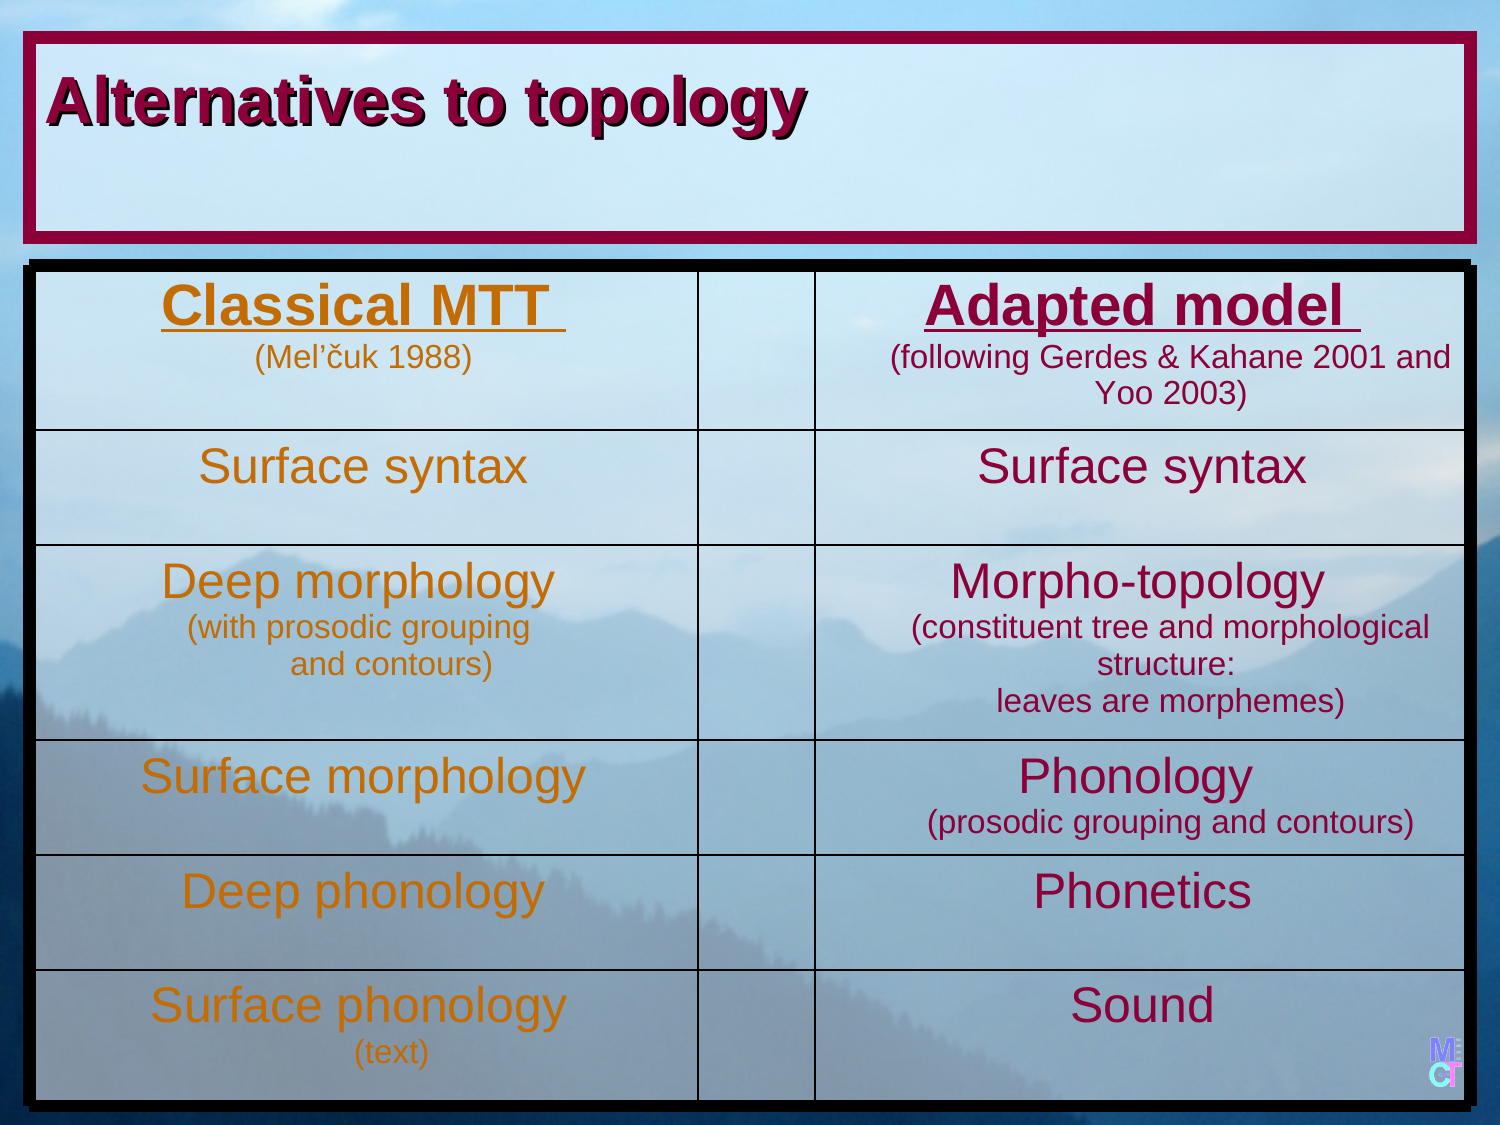

# Alternatives to topology
Classical MTT
(Mel’čuk 1988)
Adapted model
(following Gerdes & Kahane 2001 and Yoo 2003)
Surface syntax
Surface syntax
Deep morphology
(with prosodic grouping
and contours)
Morpho-topology
(constituent tree and morphological structure:
leaves are morphemes)
Surface morphology
Phonology
(prosodic grouping and contours)
Deep phonology
Phonetics
Surface phonology
(text)
Sound